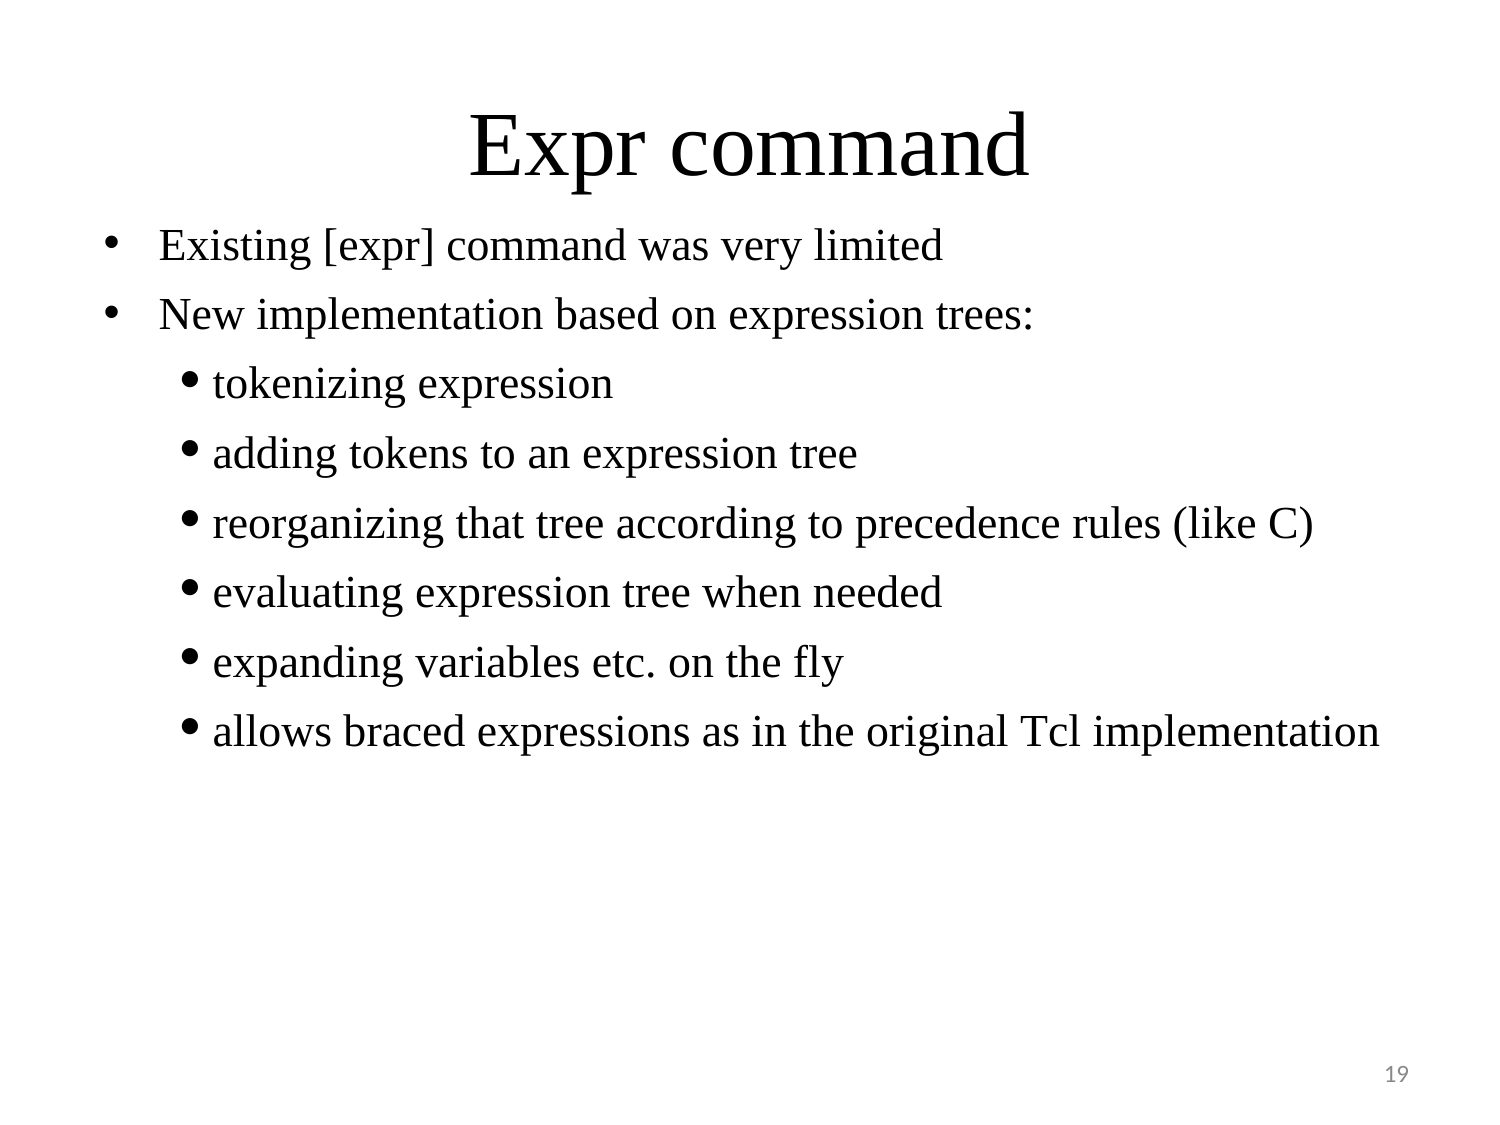

Expr command‏
Existing [expr] command was very limited
New implementation based on expression trees:
 tokenizing expression
 adding tokens to an expression tree
 reorganizing that tree according to precedence rules (like C)
 evaluating expression tree when needed
 expanding variables etc. on the fly
 allows braced expressions as in the original Tcl implementation
19